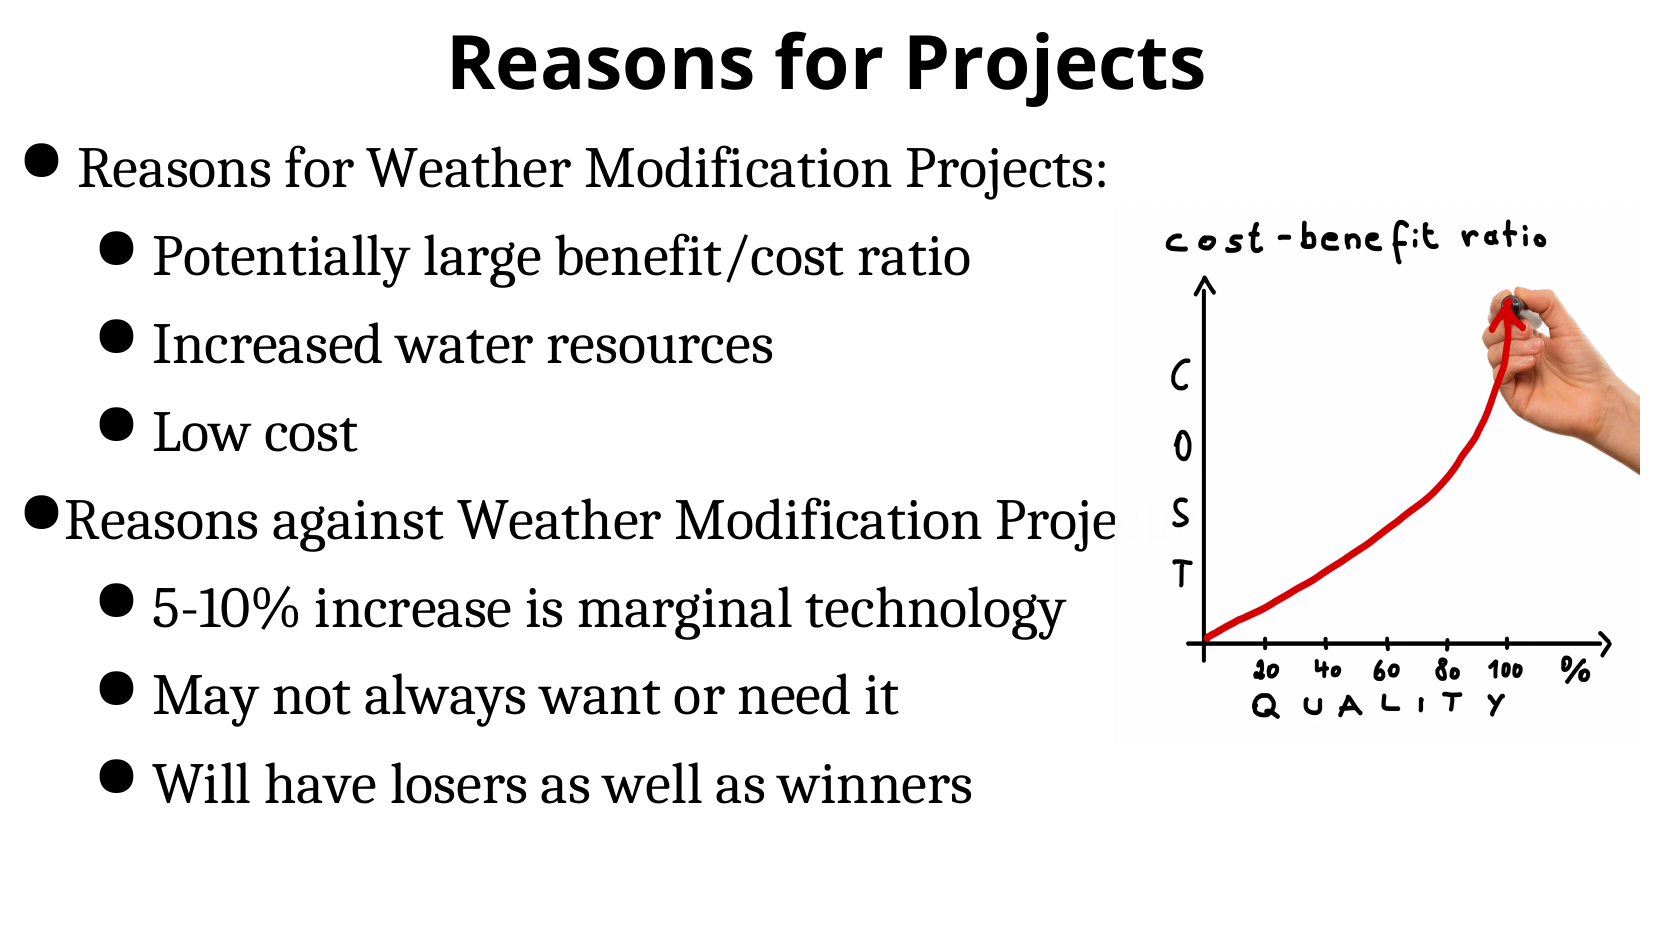

# Reasons for Projects
 Reasons for Weather Modification Projects:
 Potentially large benefit/cost ratio
 Increased water resources
 Low cost
Reasons against Weather Modification Projects:
 5-10% increase is marginal technology
 May not always want or need it
 Will have losers as well as winners